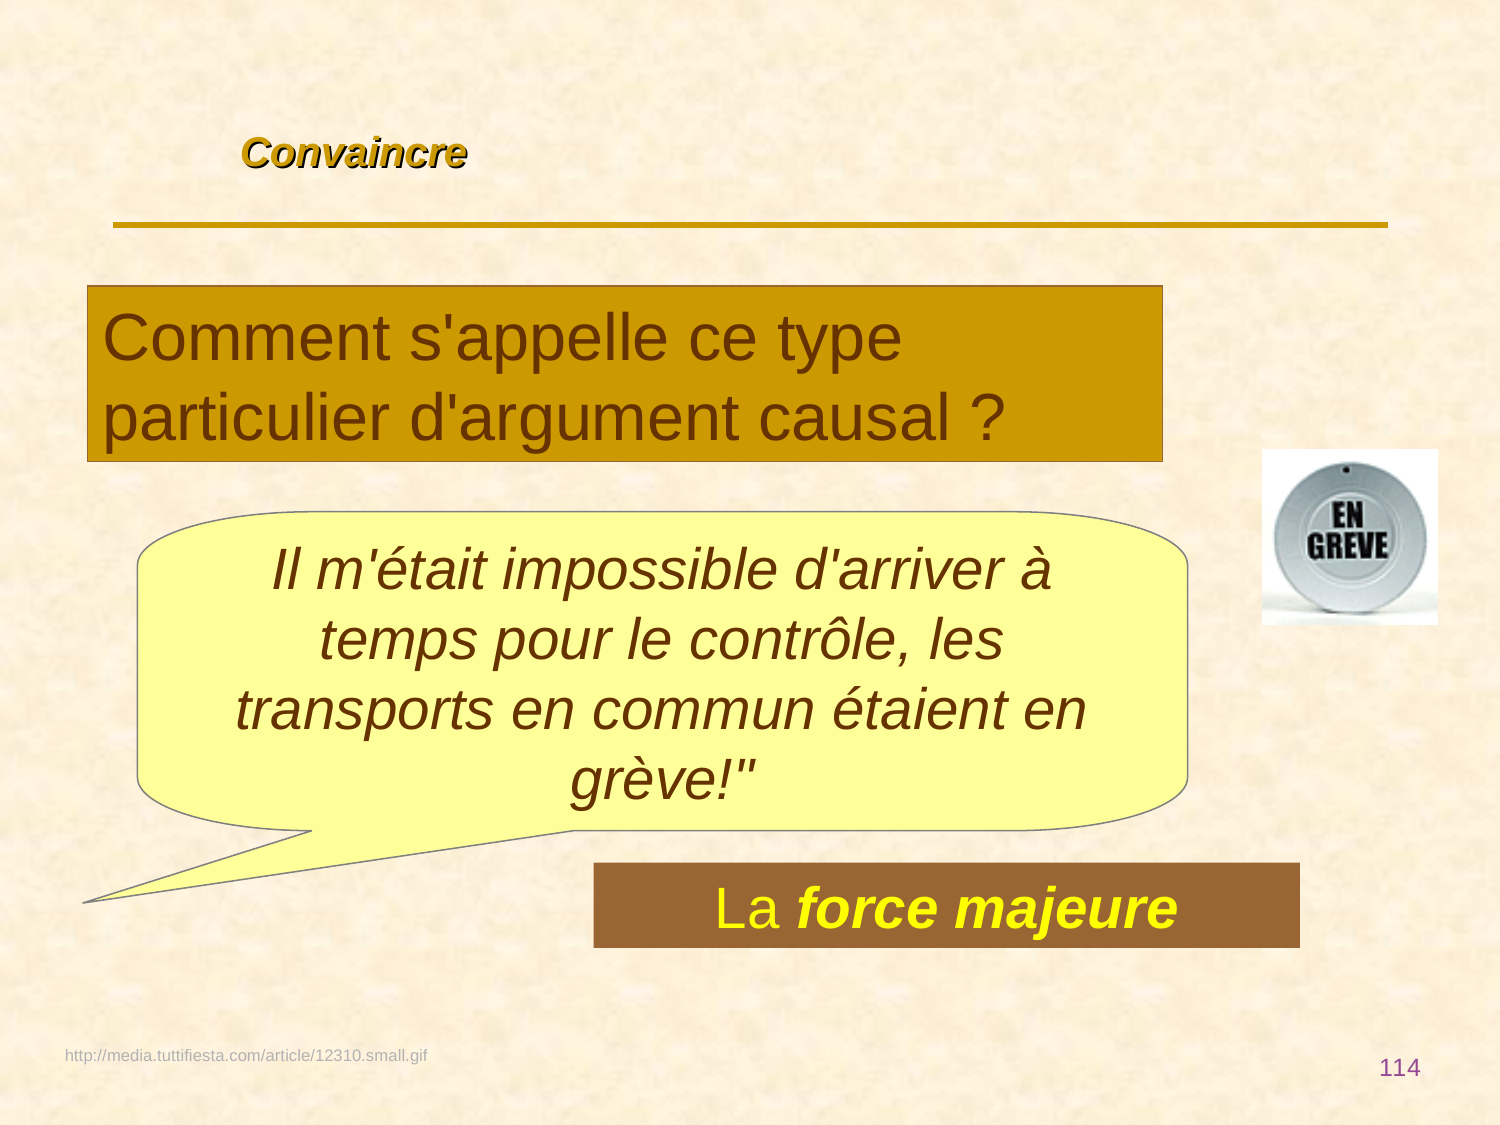

Convaincre
Comment s'appelle ce type particulier d'argument causal ?
Il m'était impossible d'arriver à temps pour le contrôle, les transports en commun étaient en grève!"
La force majeure
http://media.tuttifiesta.com/article/12310.small.gif
114